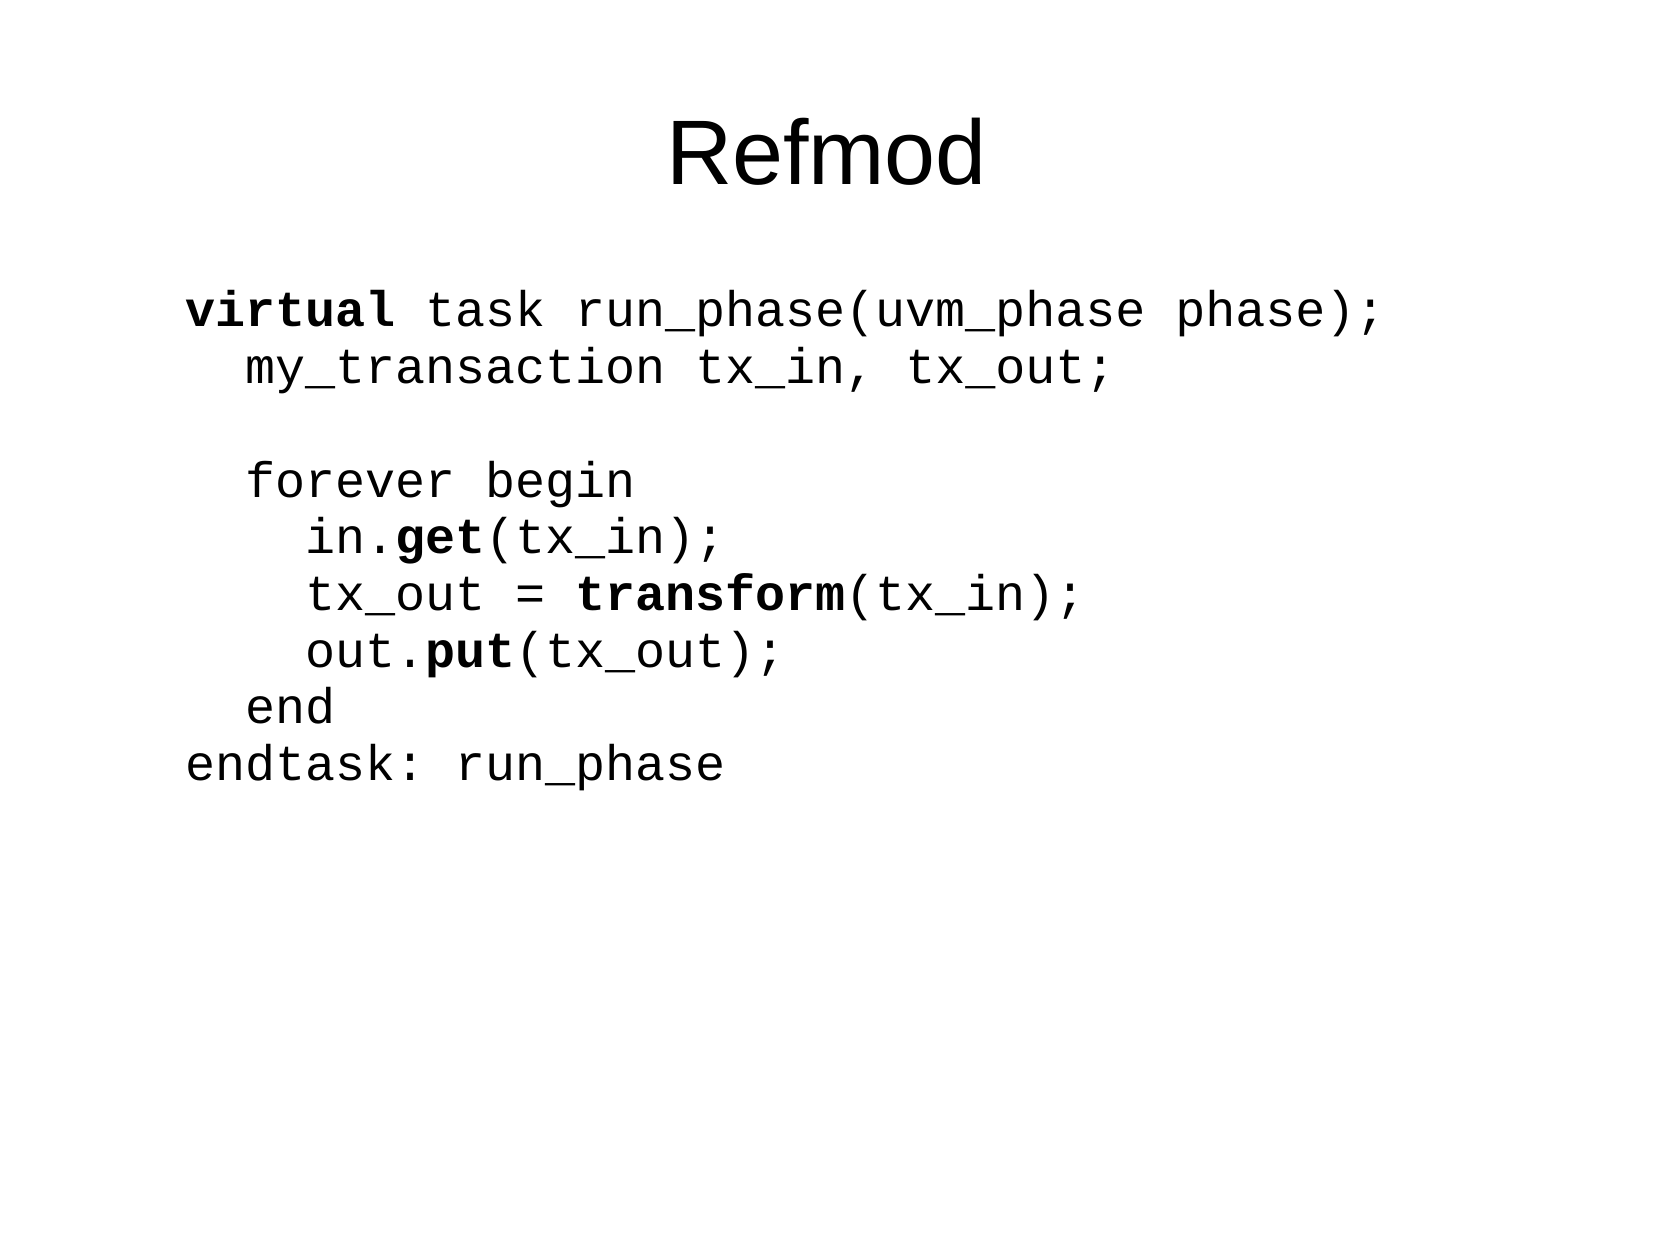

# Refmod
virtual task run_phase(uvm_phase phase);
 my_transaction tx_in, tx_out;
 forever begin
 in.get(tx_in);
 tx_out = transform(tx_in);
 out.put(tx_out);
 end
endtask: run_phase